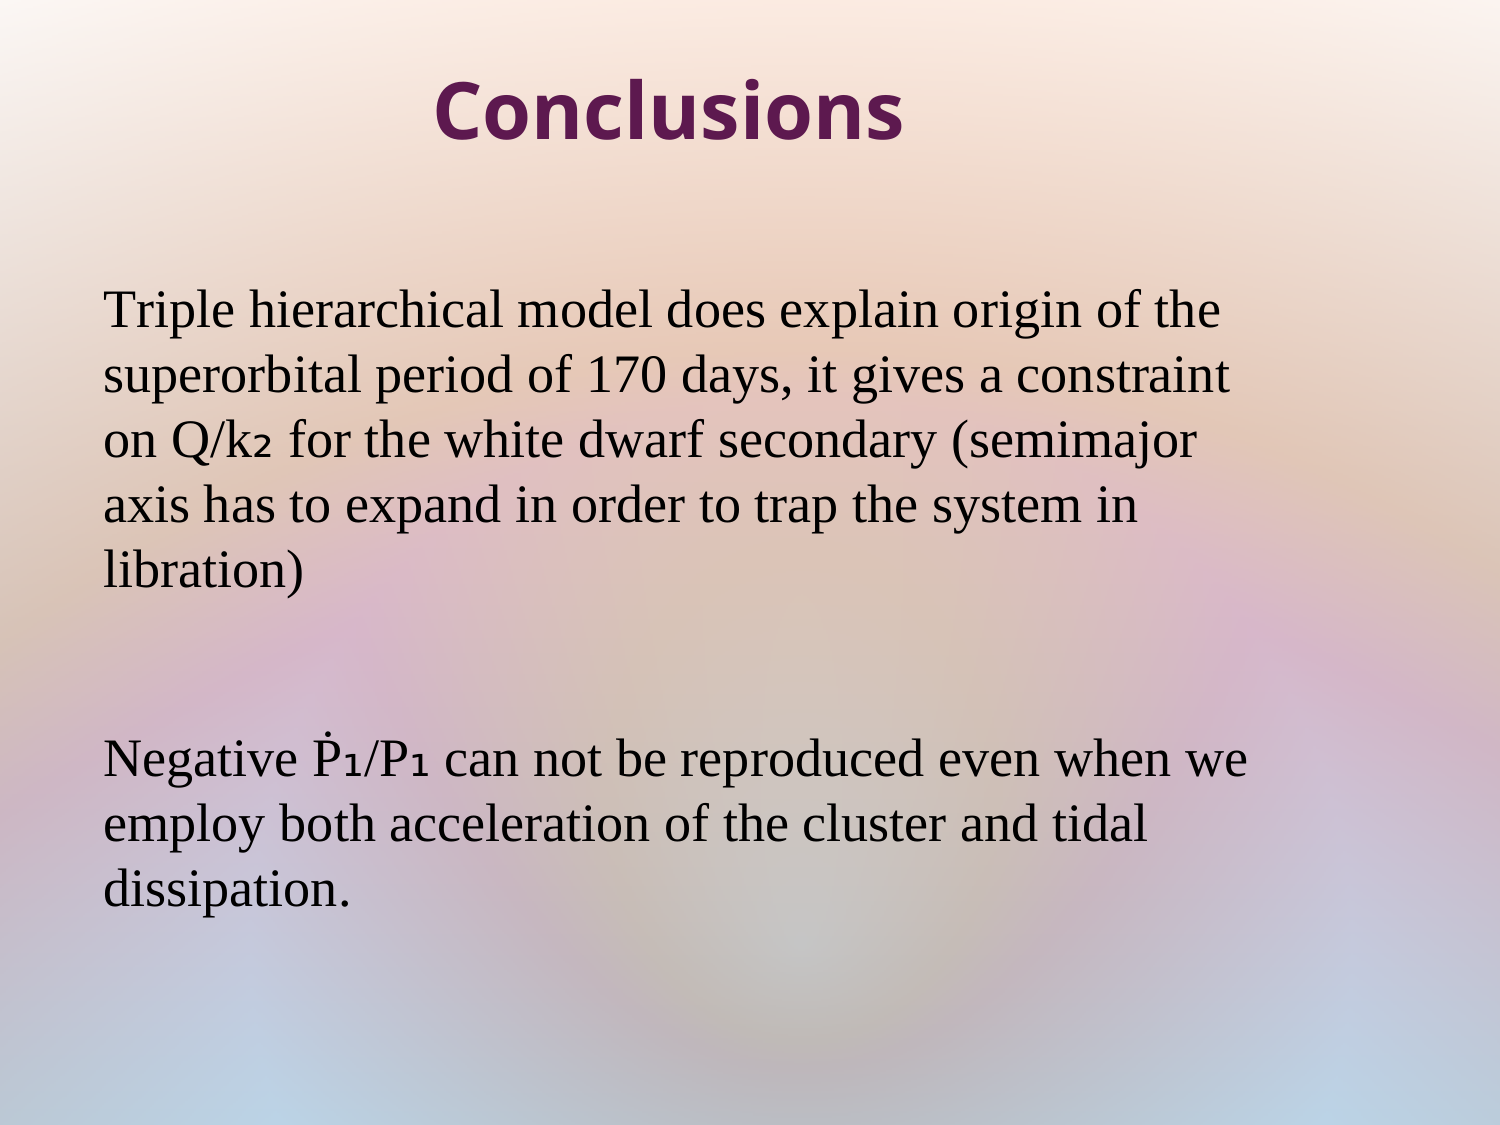

# Conclusions
Triple hierarchical model does explain origin of the superorbital period of 170 days, it gives a constraint on Q/k₂ for the white dwarf secondary (semimajor axis has to expand in order to trap the system in libration)
Negative Ṗ₁/P₁ can not be reproduced even when we employ both acceleration of the cluster and tidal dissipation.